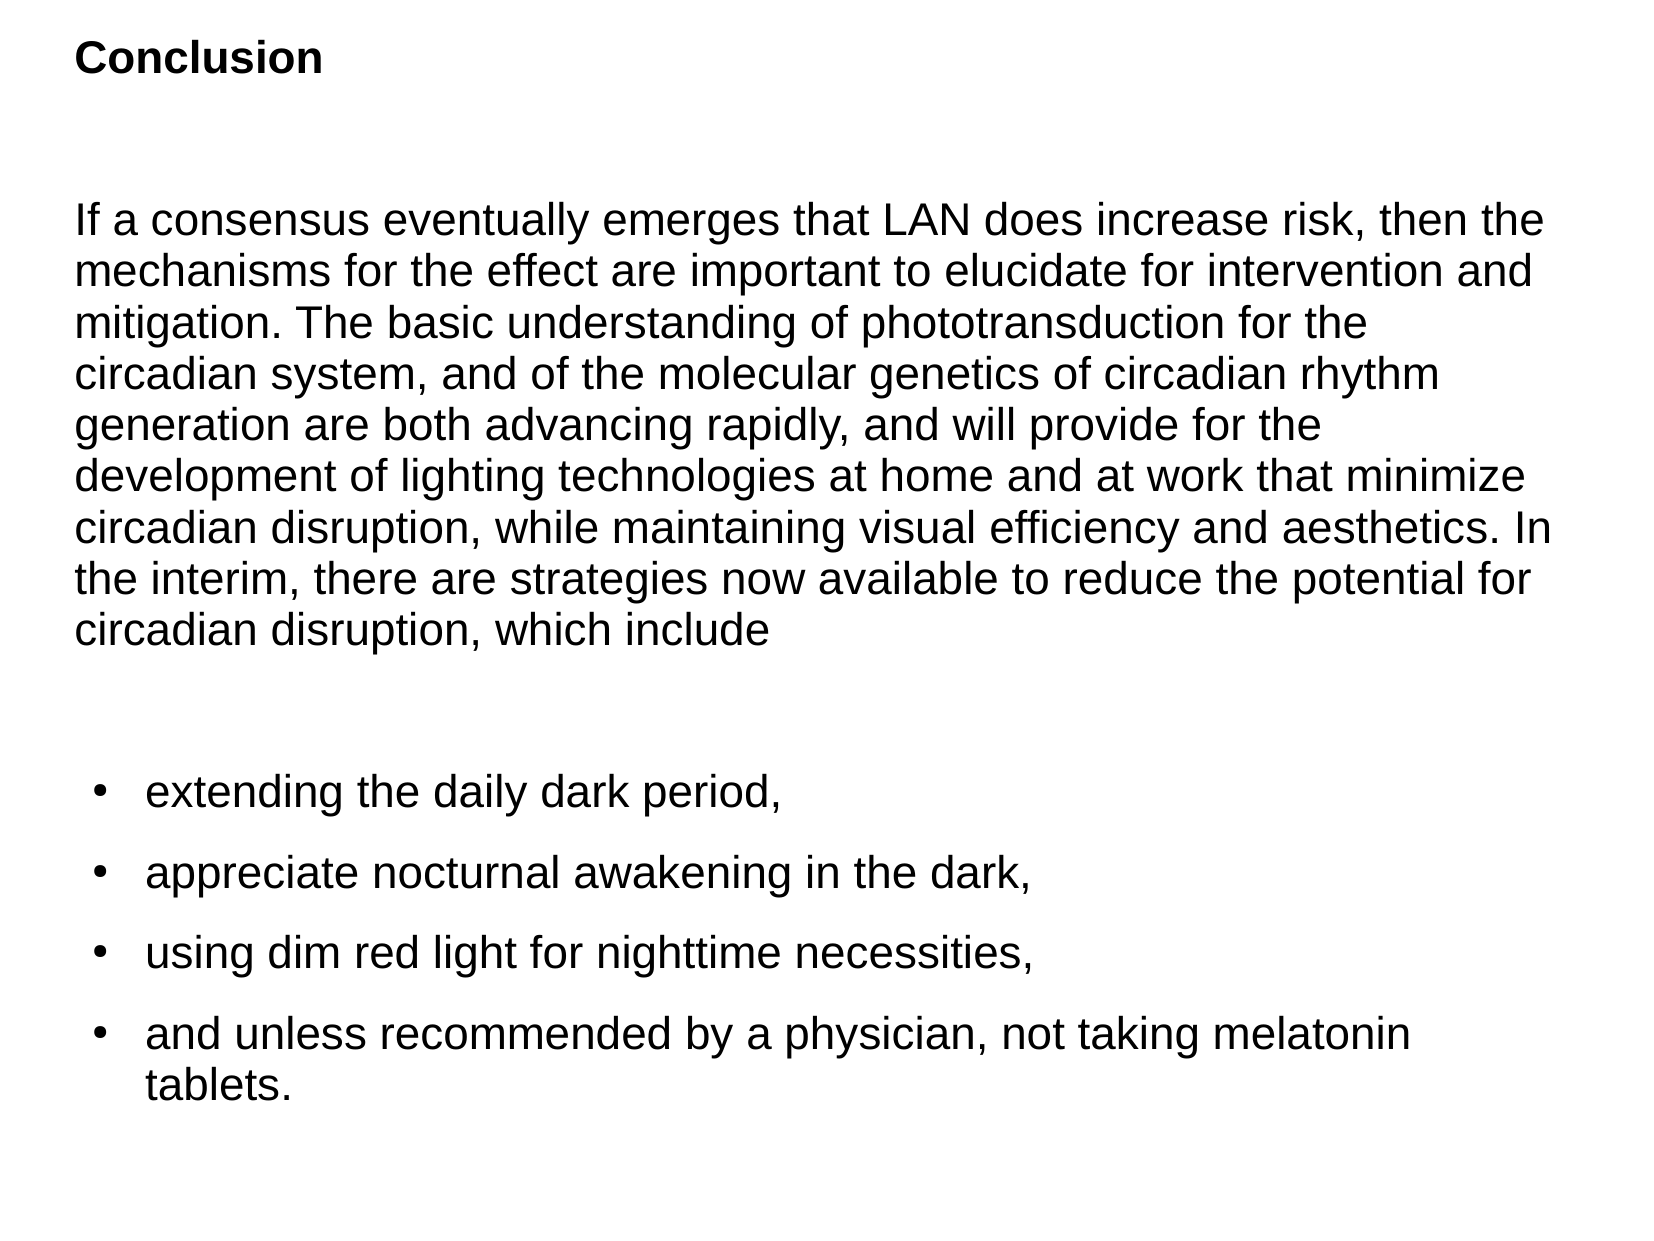

#
Conclusion
If a consensus eventually emerges that LAN does increase risk, then the mechanisms for the effect are important to elucidate for intervention and mitigation. The basic understanding of phototransduction for the circadian system, and of the molecular genetics of circadian rhythm generation are both advancing rapidly, and will provide for the development of lighting technologies at home and at work that minimize circadian disruption, while maintaining visual efficiency and aesthetics. In the interim, there are strategies now available to reduce the potential for circadian disruption, which include
extending the daily dark period,
appreciate nocturnal awakening in the dark,
using dim red light for nighttime necessities,
and unless recommended by a physician, not taking melatonin tablets.